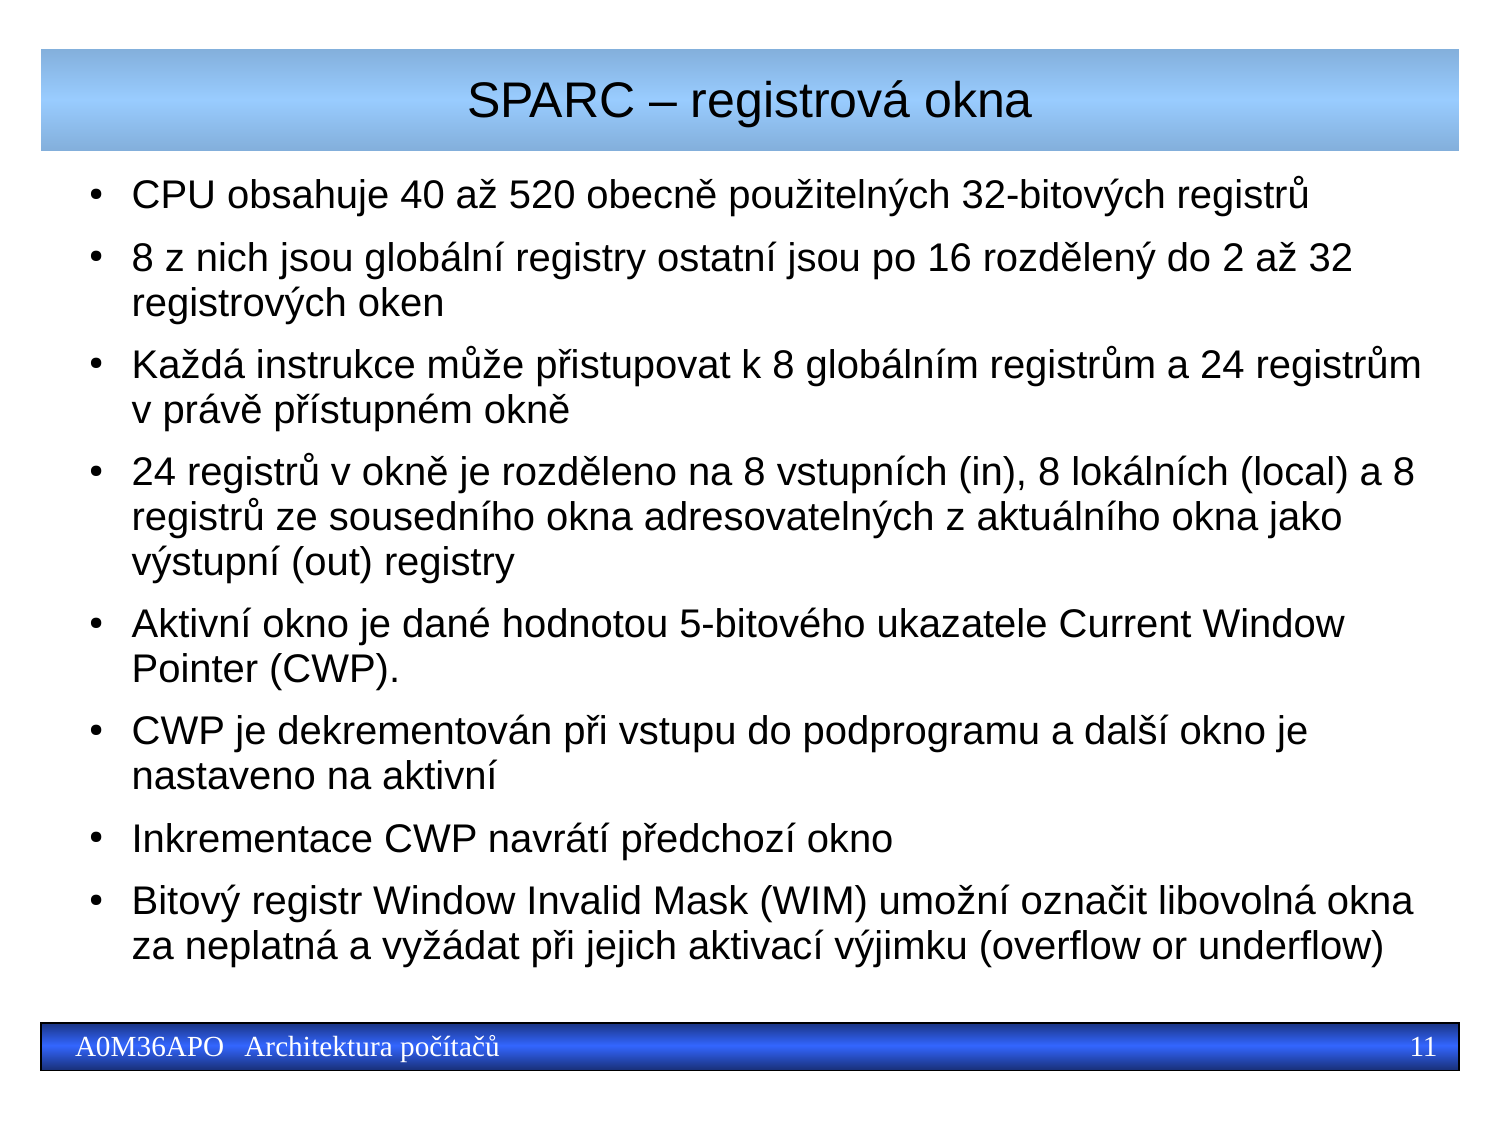

# SPARC – registrová okna
CPU obsahuje 40 až 520 obecně použitelných 32-bitových registrů
8 z nich jsou globální registry ostatní jsou po 16 rozdělený do 2 až 32 registrových oken
Každá instrukce může přistupovat k 8 globálním registrům a 24 registrům v právě přístupném okně
24 registrů v okně je rozděleno na 8 vstupních (in), 8 lokálních (local) a 8 registrů ze sousedního okna adresovatelných z aktuálního okna jako výstupní (out) registry
Aktivní okno je dané hodnotou 5-bitového ukazatele Current Window Pointer (CWP).
CWP je dekrementován při vstupu do podprogramu a další okno je nastaveno na aktivní
Inkrementace CWP navrátí předchozí okno
Bitový registr Window Invalid Mask (WIM) umožní označit libovolná okna za neplatná a vyžádat při jejich aktivací výjimku (overflow or underflow)
A0M36APO Architektura počítačů
11